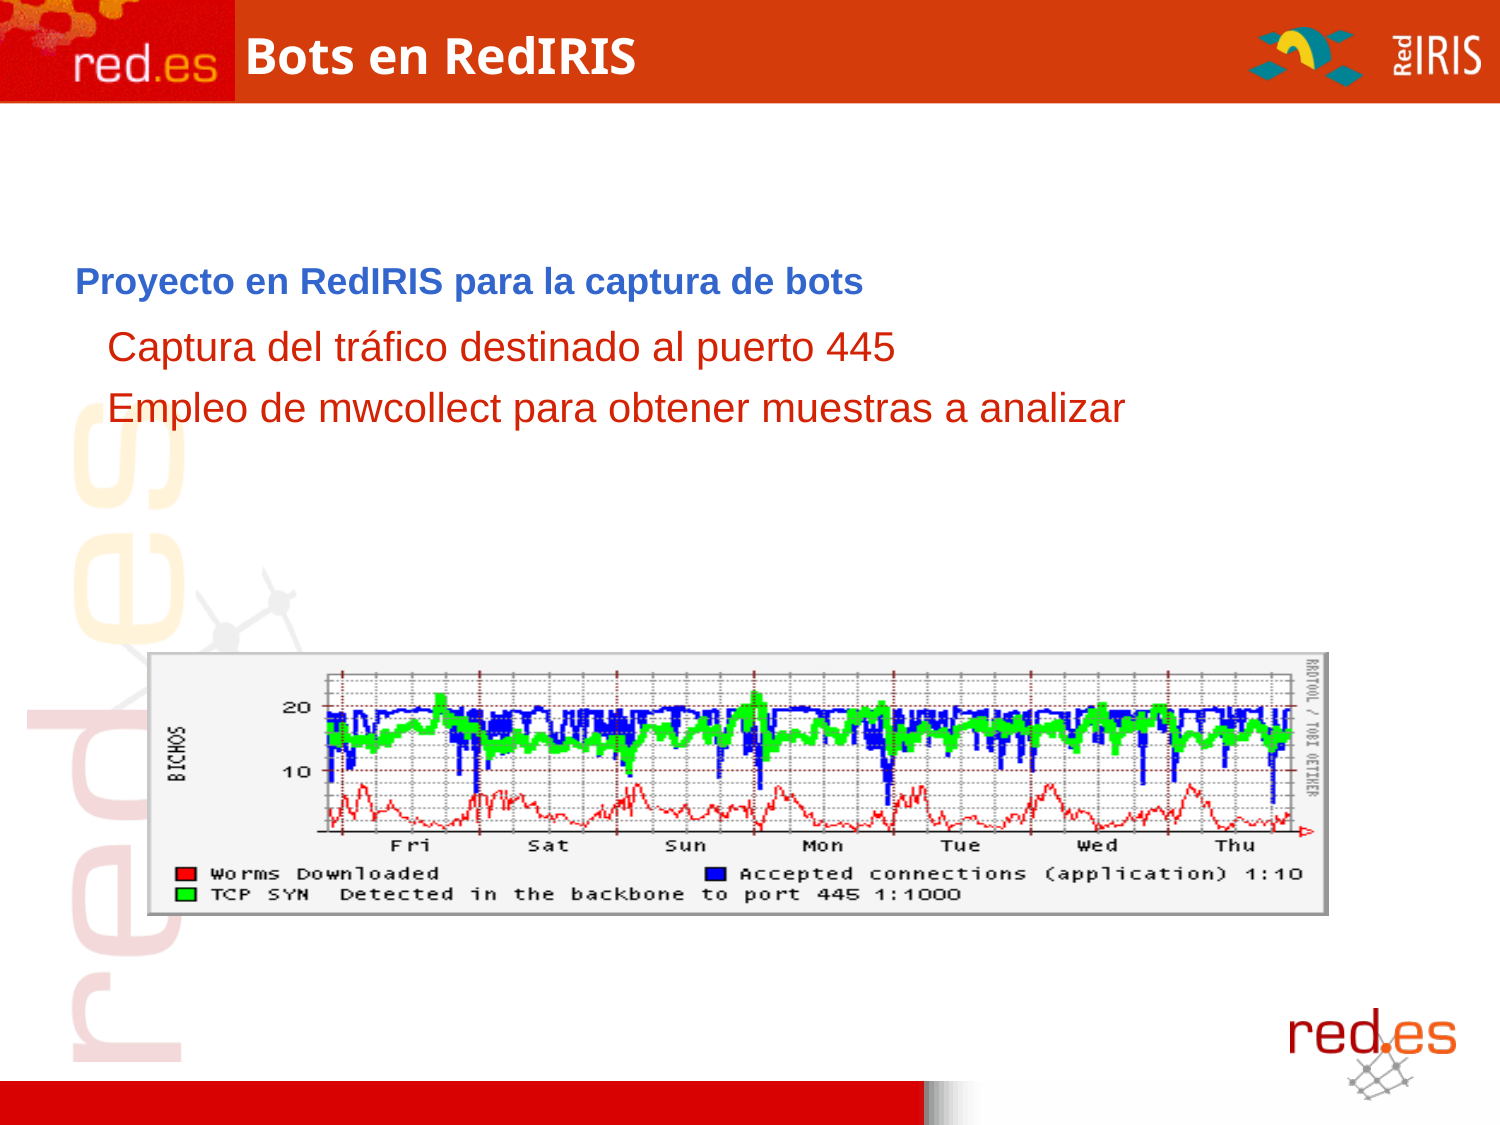

# Bots en RedIRIS
Proyecto en RedIRIS para la captura de bots
Captura del tráfico destinado al puerto 445
Empleo de mwcollect para obtener muestras a analizar